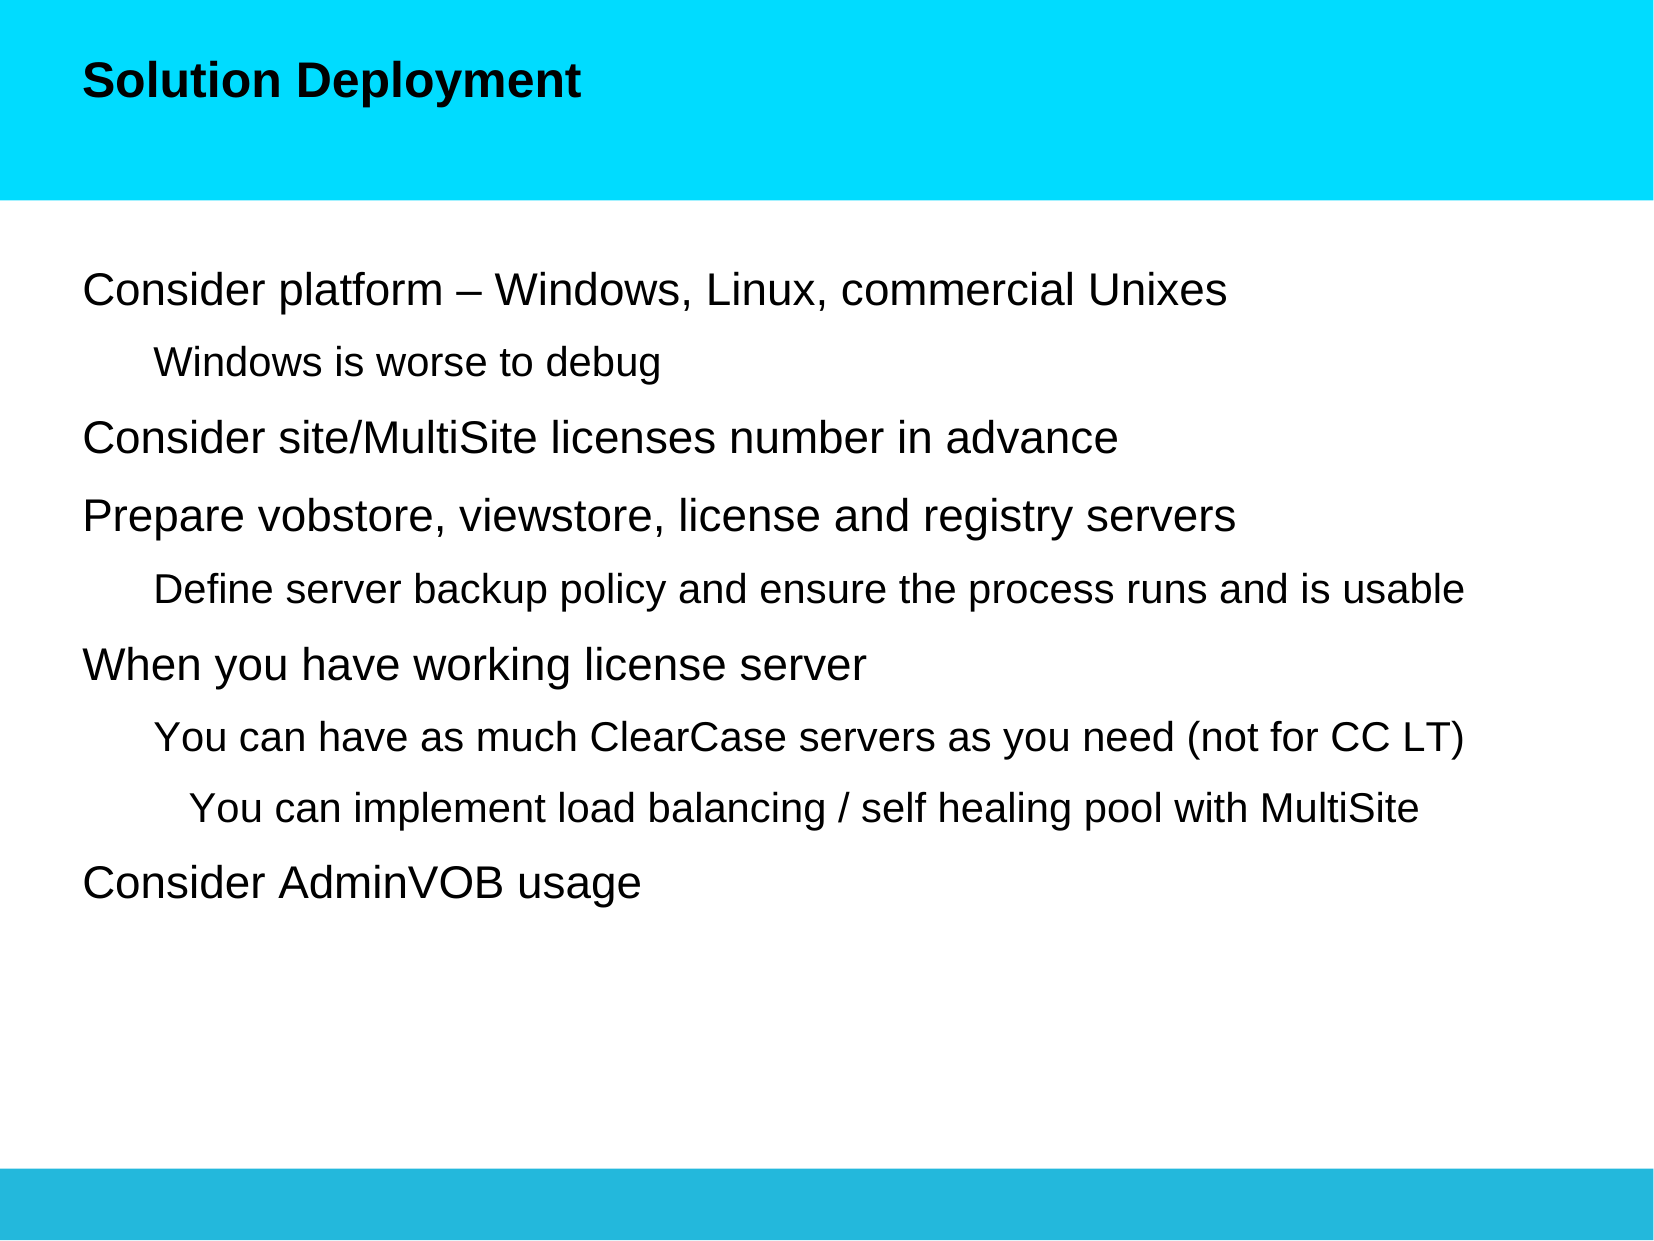

# Solution Deployment
Consider platform – Windows, Linux, commercial Unixes
Windows is worse to debug
Consider site/MultiSite licenses number in advance
Prepare vobstore, viewstore, license and registry servers
Define server backup policy and ensure the process runs and is usable
When you have working license server
You can have as much ClearCase servers as you need (not for CC LT)
You can implement load balancing / self healing pool with MultiSite
Consider AdminVOB usage